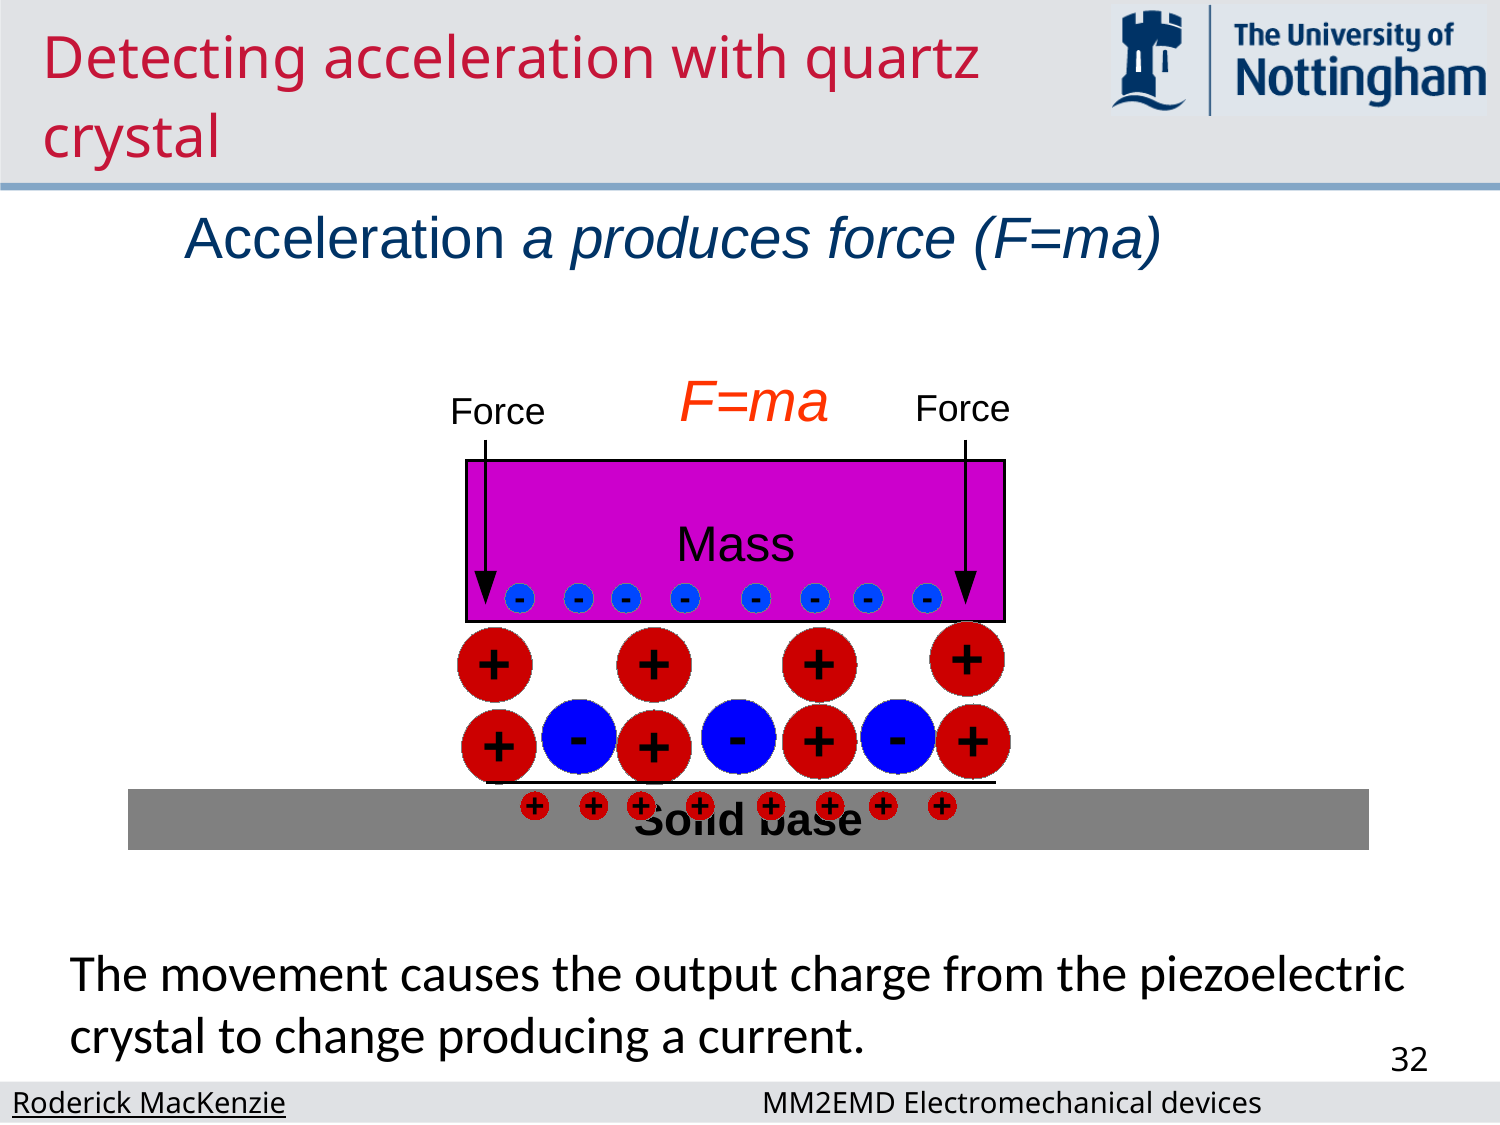

# Detecting acceleration with quartz crystal
Acceleration a produces force (F=ma)
F=ma
Force
Force
Mass
-
-
-
-
-
-
-
-
+
+
+
+
-
-
-
+
+
+
+
Solid base
+
+
+
+
+
+
+
+
The movement causes the output charge from the piezoelectric crystal to change producing a current.